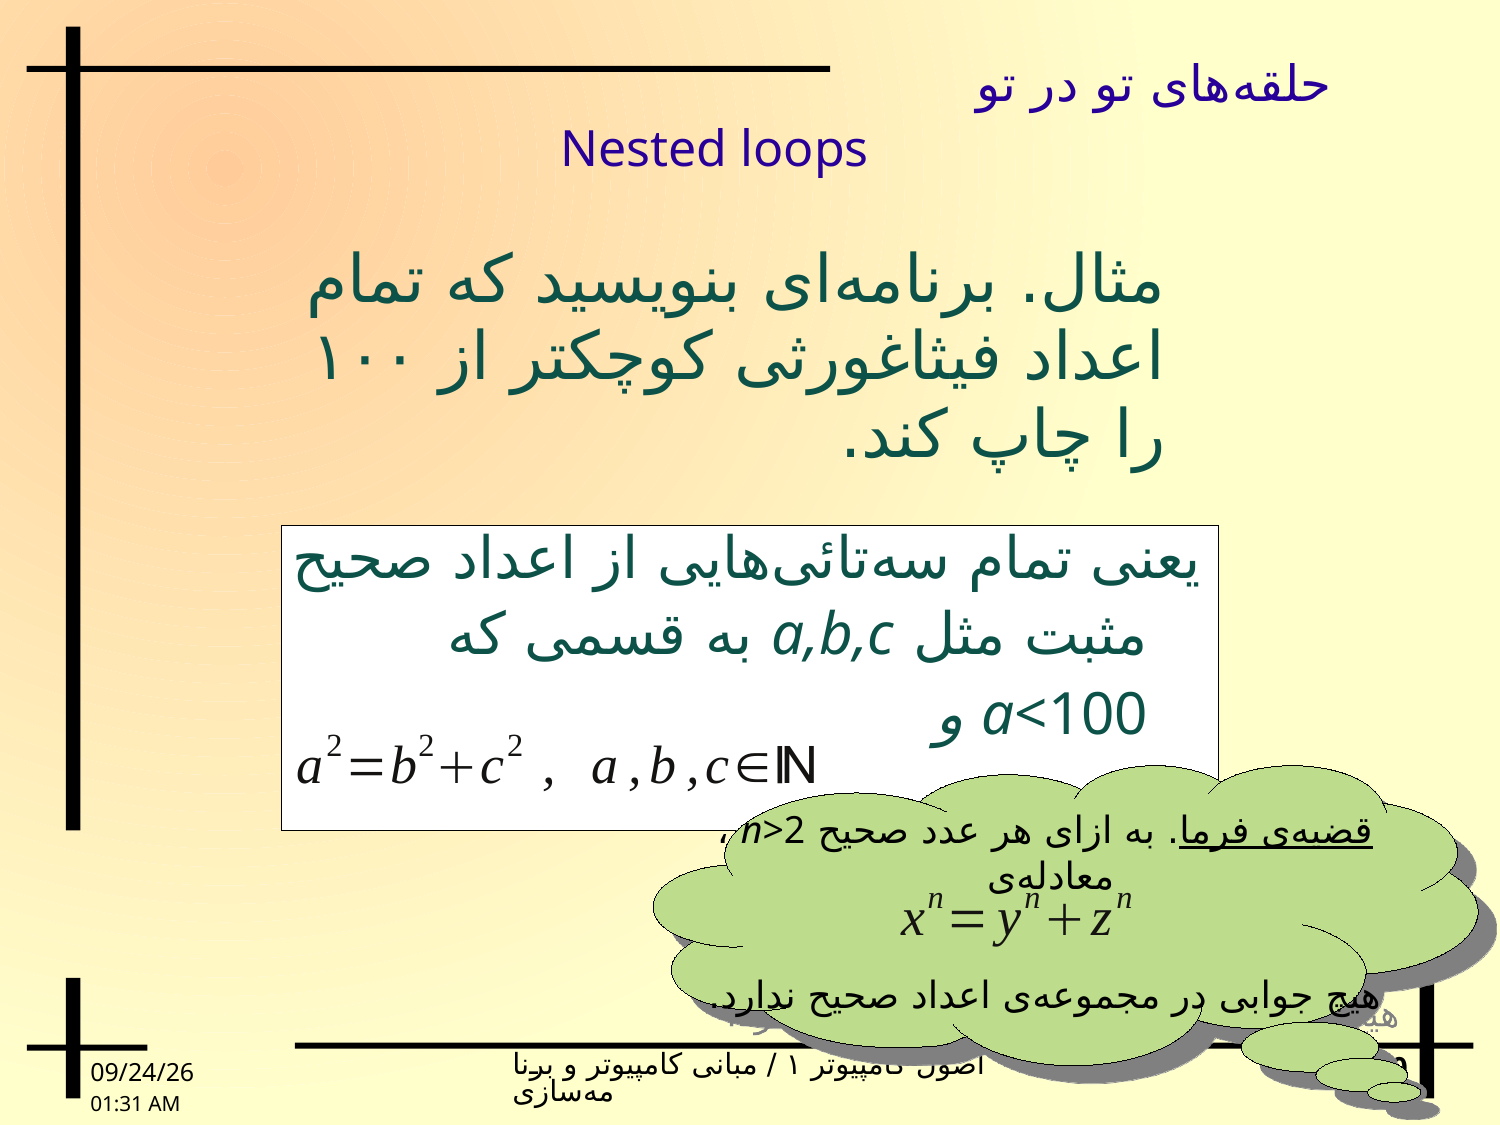

حلقه‌‌های تو در تو Nested loops
مثال. برنامه‌ای بنویسید که تمام اعداد فیثاغورثی کوچکتر از ۱۰۰ را چاپ کند.
# یعنی تمام سه‌تائی‌هایی از اعداد صحیح مثبت مثل a,b,c به قسمی که a<100 و
قضیه‌ی فرما. به ازای هر عدد صحیح n>2 ، معادله‌ی
هیچ جوابی در مجموعه‌ی اعداد صحیح ندارد.
اصول کامپیوتر ۱ / مبانی کامپیوتر و برنامه‌سازی
10